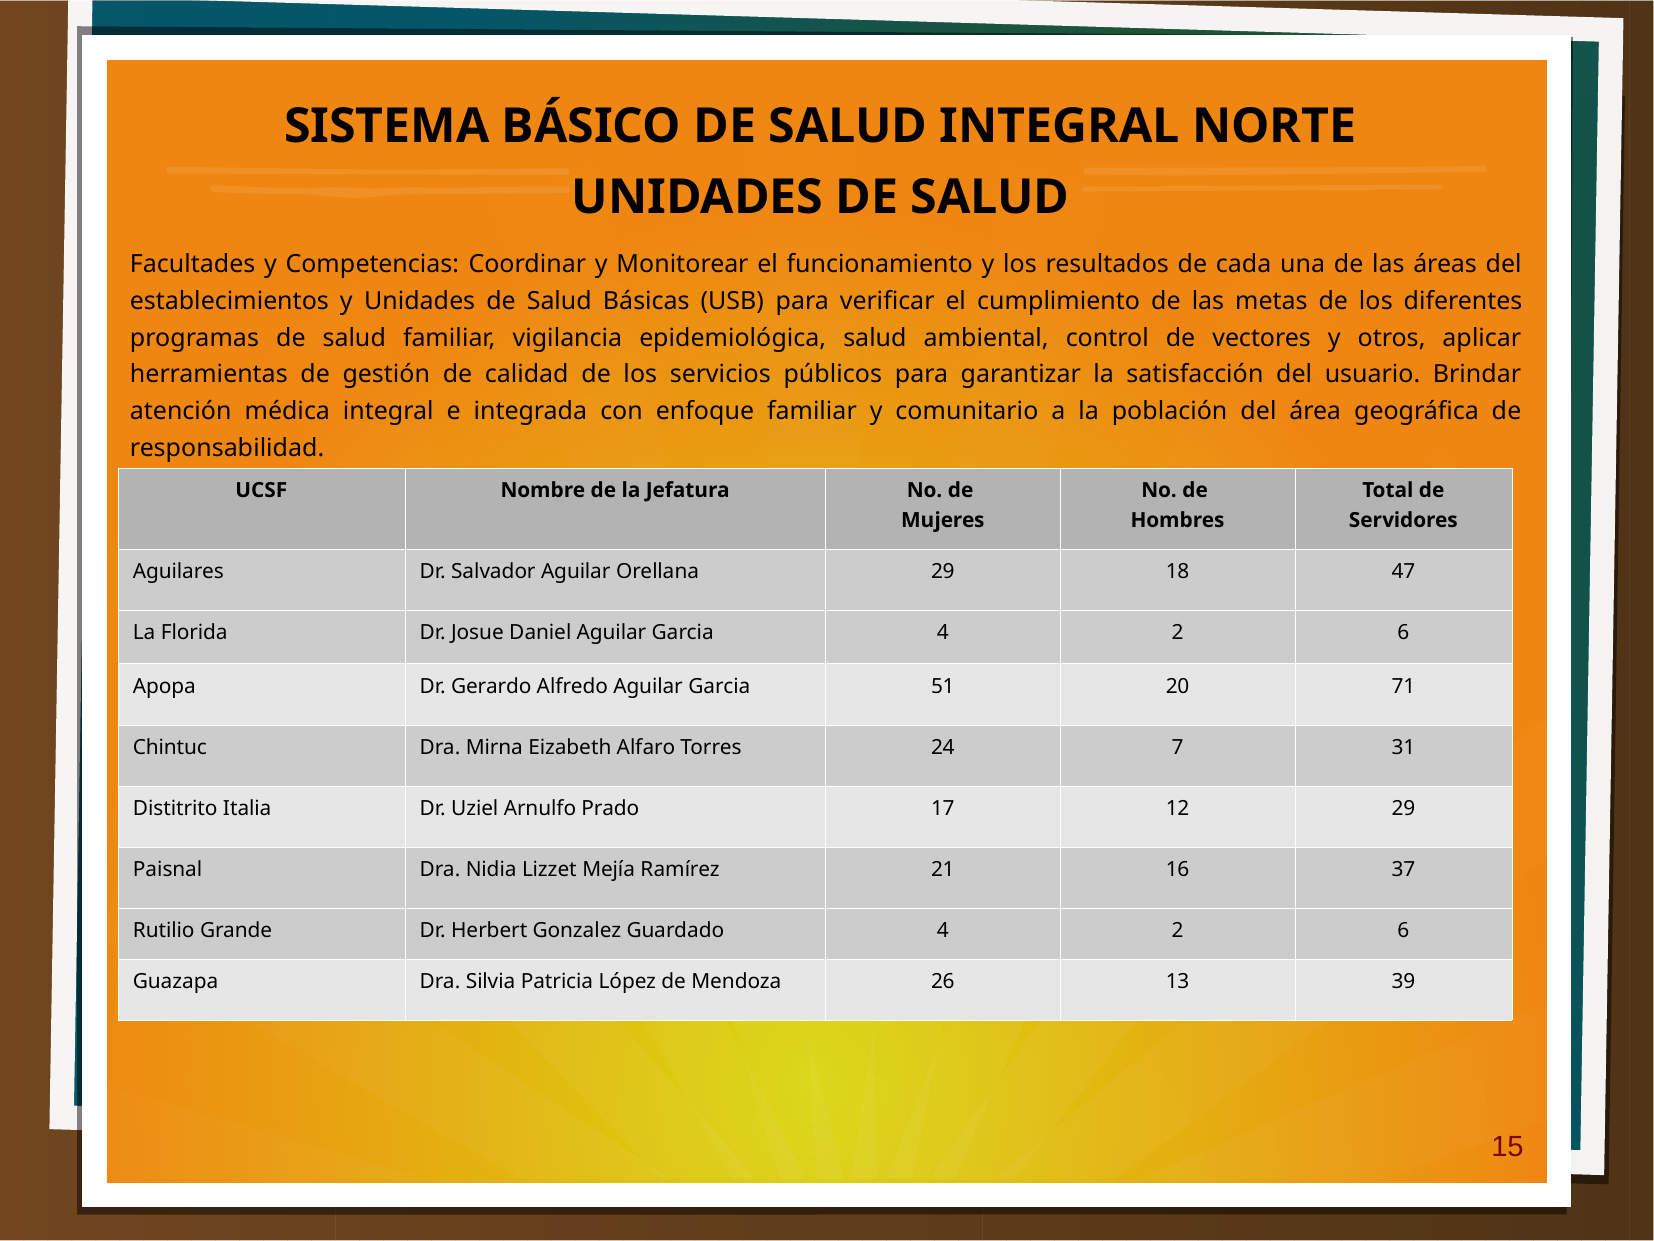

# SISTEMA BÁSICO DE SALUD INTEGRAL NORTE UNIDADES DE SALUD
Facultades y Competencias: Coordinar y Monitorear el funcionamiento y los resultados de cada una de las áreas del establecimientos y Unidades de Salud Básicas (USB) para verificar el cumplimiento de las metas de los diferentes programas de salud familiar, vigilancia epidemiológica, salud ambiental, control de vectores y otros, aplicar herramientas de gestión de calidad de los servicios públicos para garantizar la satisfacción del usuario. Brindar atención médica integral e integrada con enfoque familiar y comunitario a la población del área geográfica de responsabilidad.
| UCSF | Nombre de la Jefatura | No. de Mujeres | No. de Hombres | Total de Servidores |
| --- | --- | --- | --- | --- |
| Aguilares | Dr. Salvador Aguilar Orellana | 29 | 18 | 47 |
| La Florida | Dr. Josue Daniel Aguilar Garcia | 4 | 2 | 6 |
| Apopa | Dr. Gerardo Alfredo Aguilar Garcia | 51 | 20 | 71 |
| Chintuc | Dra. Mirna Eizabeth Alfaro Torres | 24 | 7 | 31 |
| Distitrito Italia | Dr. Uziel Arnulfo Prado | 17 | 12 | 29 |
| Paisnal | Dra. Nidia Lizzet Mejía Ramírez | 21 | 16 | 37 |
| Rutilio Grande | Dr. Herbert Gonzalez Guardado | 4 | 2 | 6 |
| Guazapa | Dra. Silvia Patricia López de Mendoza | 26 | 13 | 39 |
15